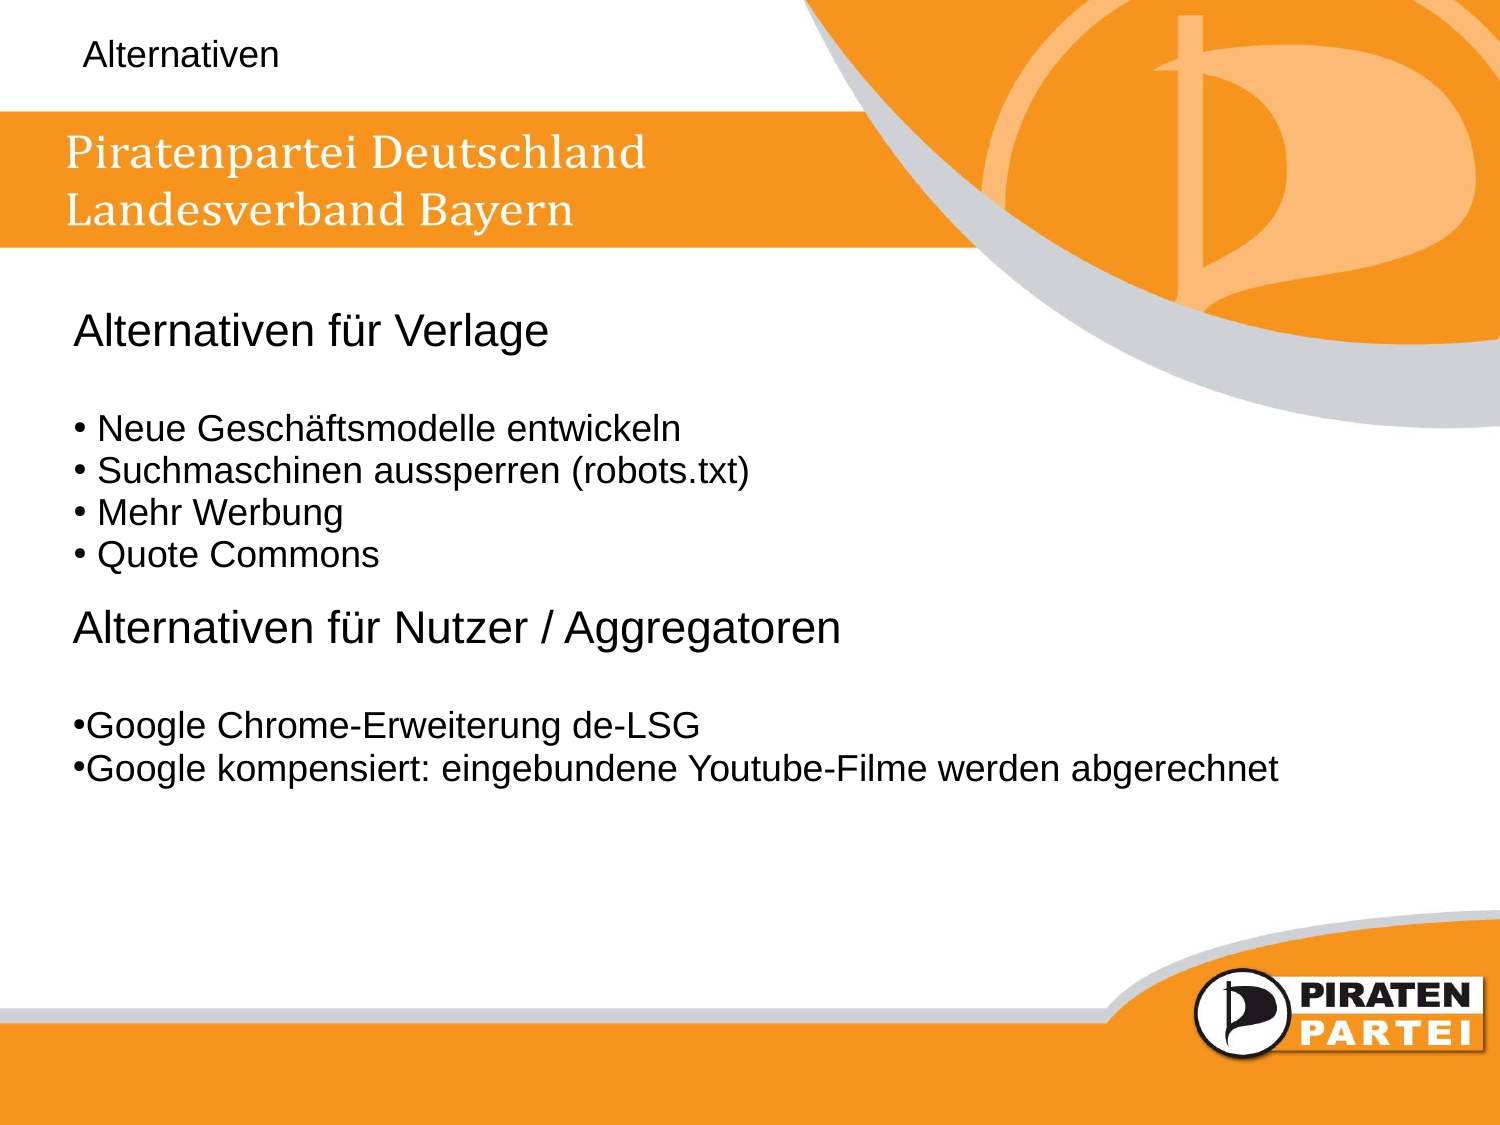

Alternativen
Alternativen für Verlage
 Neue Geschäftsmodelle entwickeln
 Suchmaschinen aussperren (robots.txt)
 Mehr Werbung
 Quote Commons
Alternativen für Nutzer / Aggregatoren
Google Chrome-Erweiterung de-LSG
Google kompensiert: eingebundene Youtube-Filme werden abgerechnet